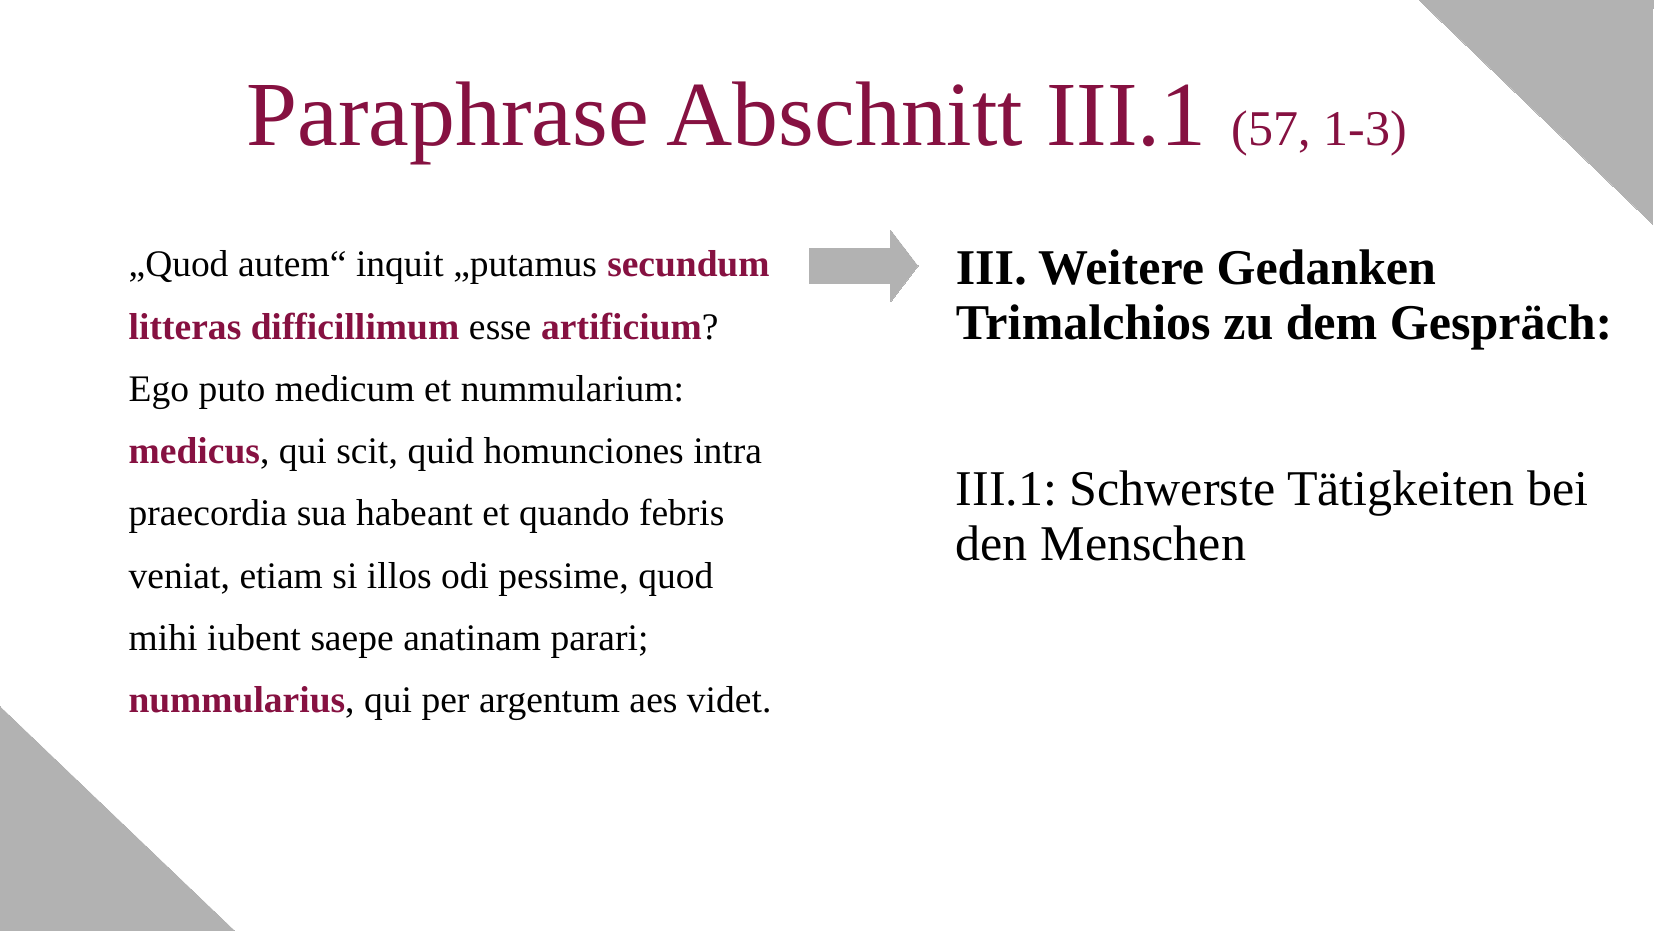

# Paraphrase Abschnitt III.1 (57, 1-3)
„Quod autem“ inquit „putamus secundum litteras difficillimum esse artificium? Ego puto medicum et nummularium: medicus, qui scit, quid homunciones intra praecordia sua habeant et quando febris veniat, etiam si illos odi pessime, quod mihi iubent saepe anatinam parari; nummularius, qui per argentum aes videt.
III. Weitere Gedanken Trimalchios zu dem Gespräch:
III.1: Schwerste Tätigkeiten bei den Menschen